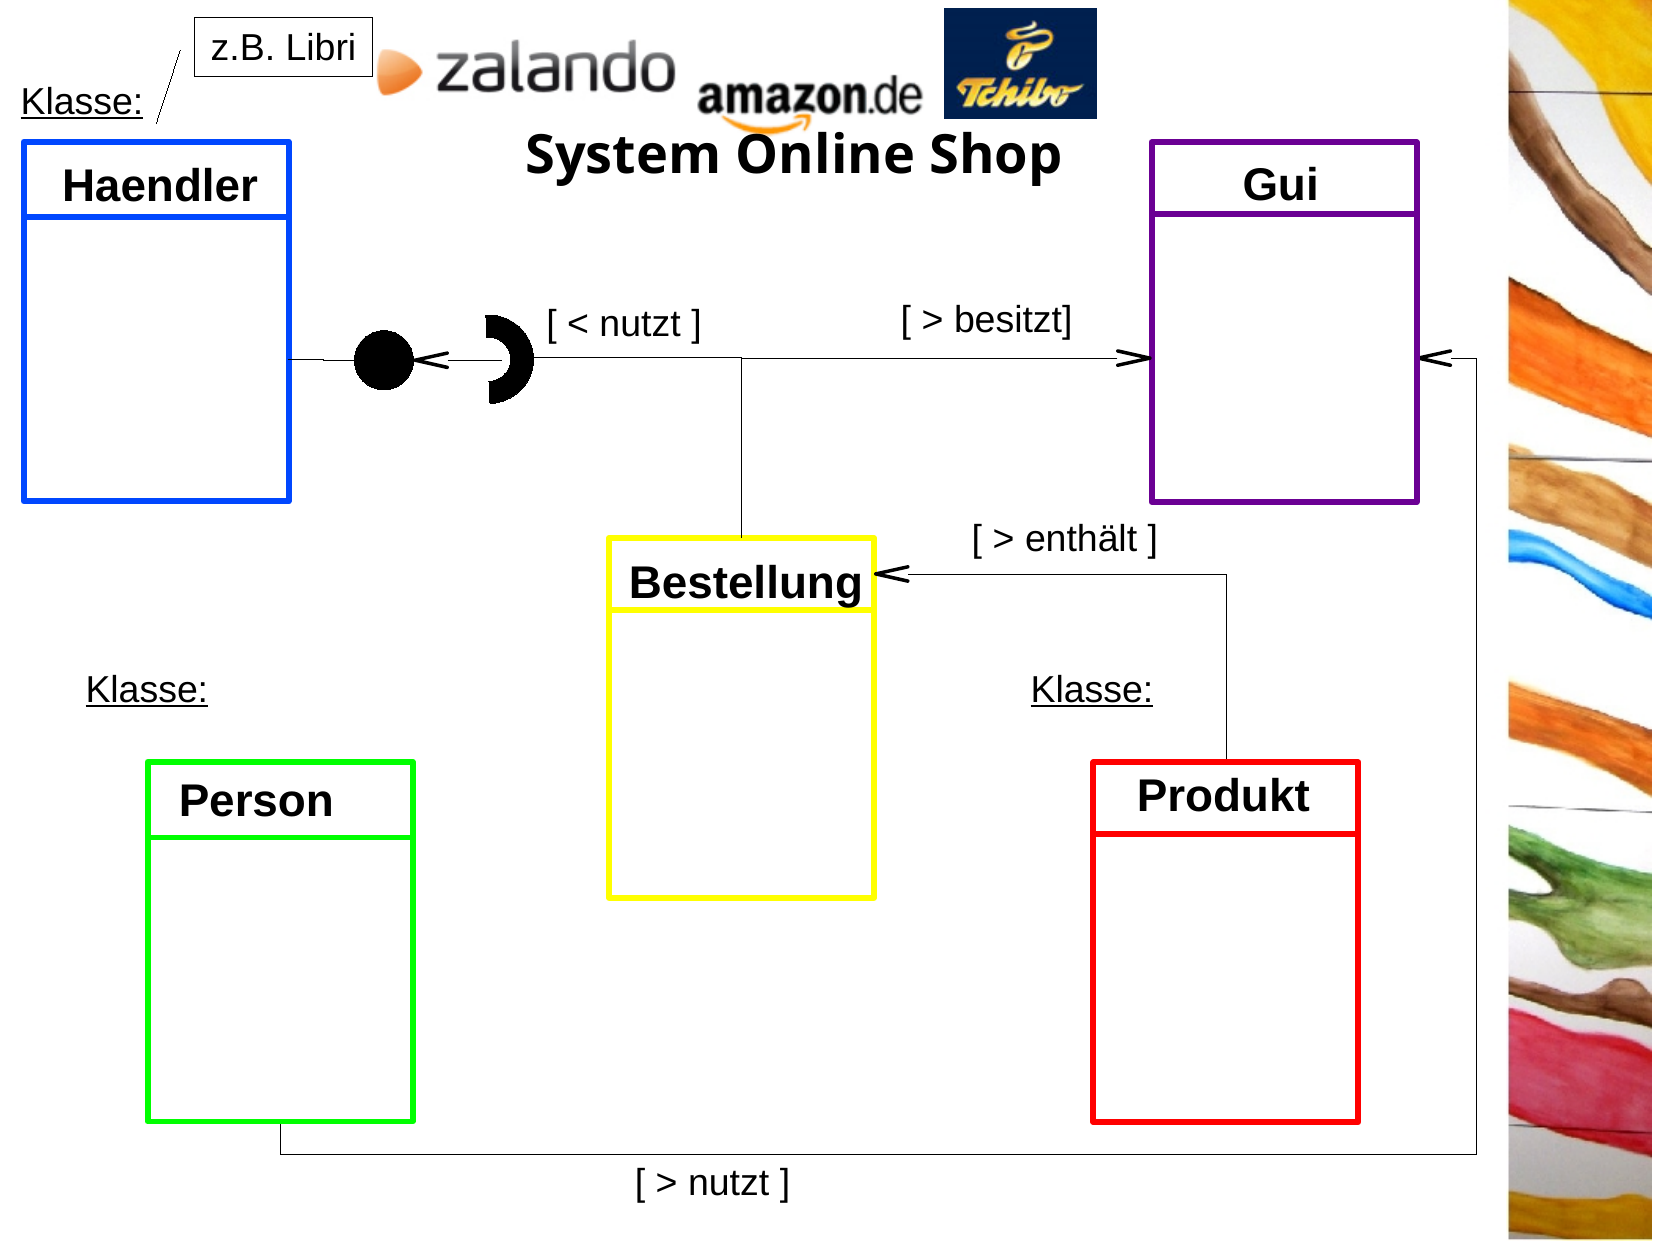

z.B. Libri
# System Online Shop
Klasse:
Gui
Haendler
[ > besitzt]
[ < nutzt ]
[ > enthält ]
Bestellung
Klasse:
Klasse:
Produkt
Person
[ > nutzt ]